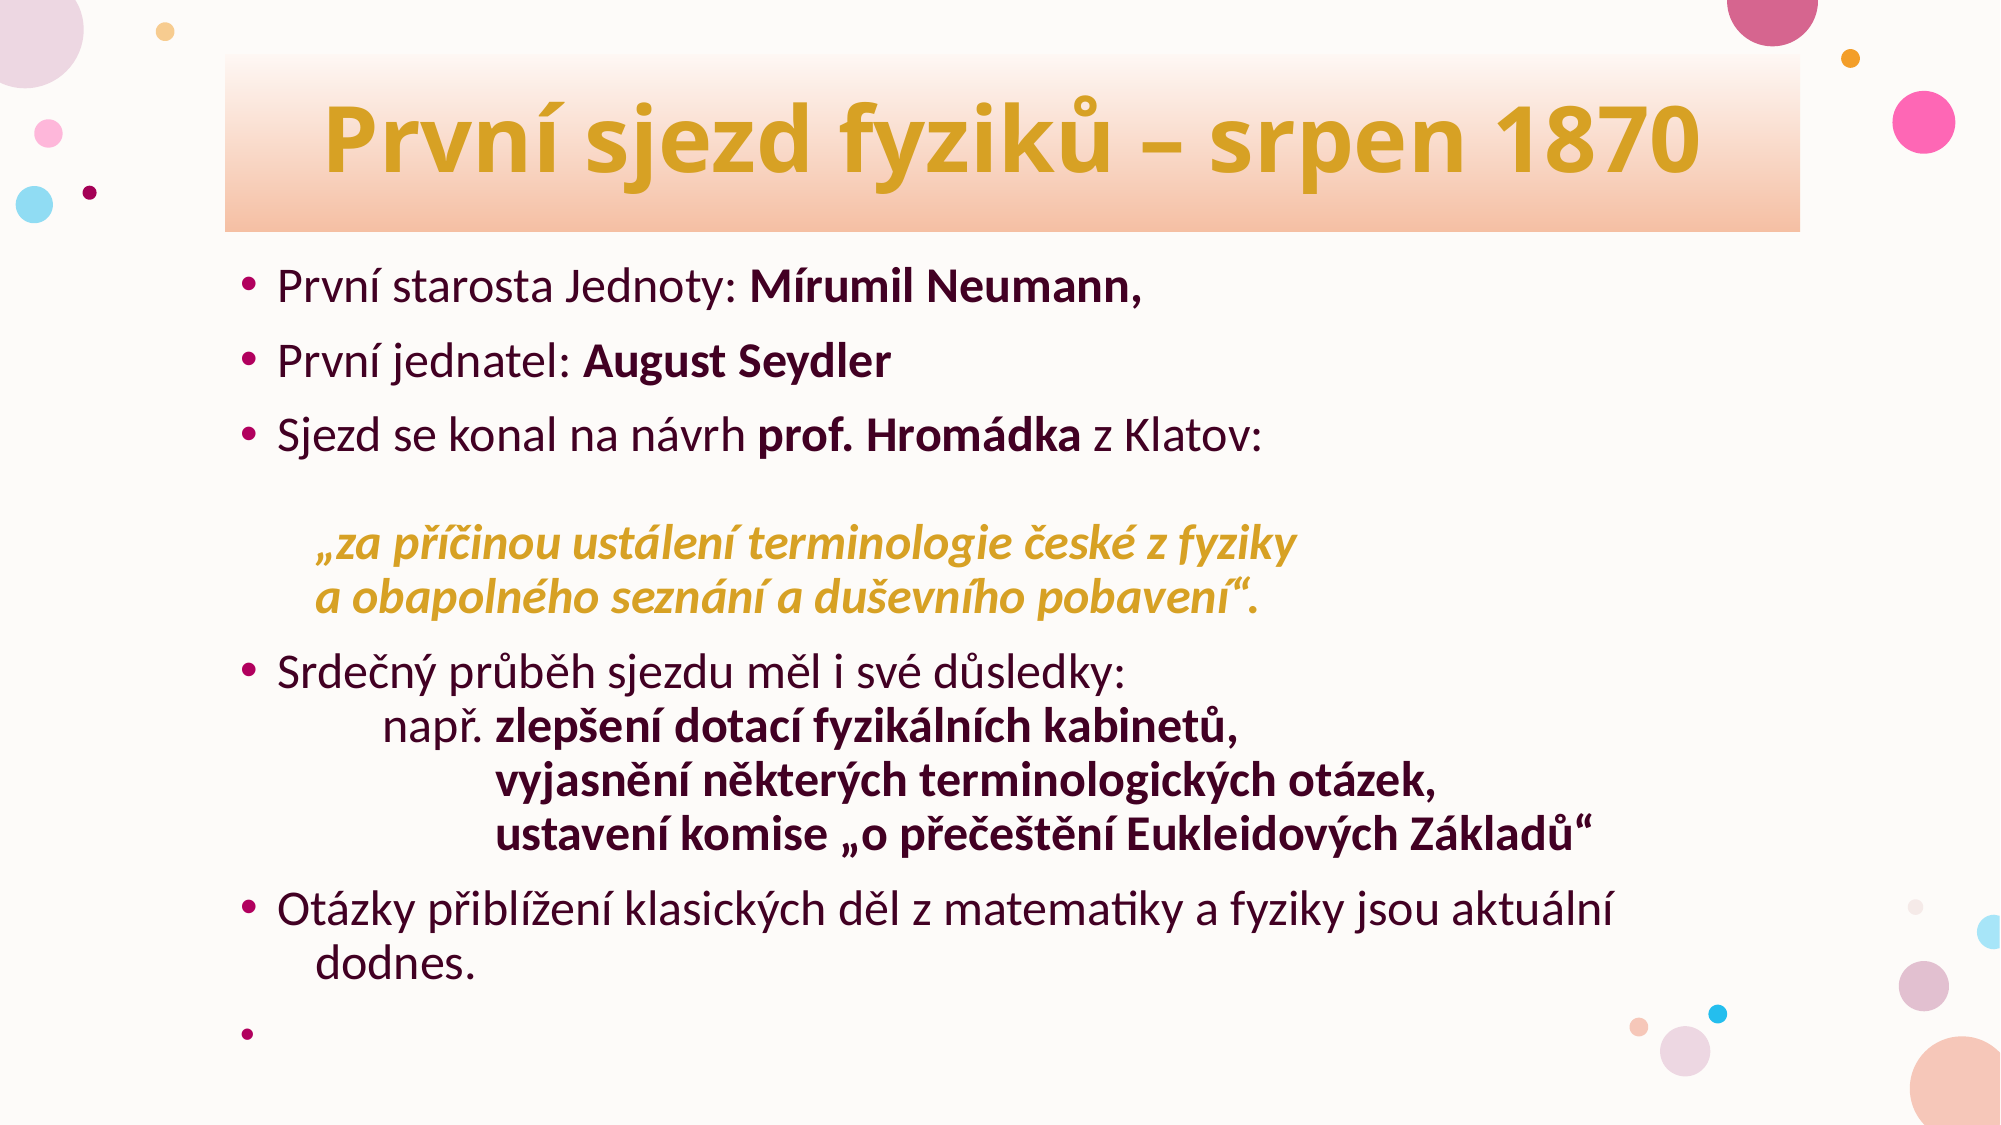

# První sjezd fyziků – srpen 1870
První starosta Jednoty: Mírumil Neumann,
První jednatel: August Seydler
Sjezd se konal na návrh prof. Hromádka z Klatov:
„za příčinou ustálení terminologie české z fyziky
a obapolného seznání a duševního pobavení“.
Srdečný průběh sjezdu měl i své důsledky:
 např. zlepšení dotací fyzikálních kabinetů,
 vyjasnění některých terminologických otázek,
 ustavení komise „o přečeštění Eukleidových Základů“
Otázky přiblížení klasických děl z matematiky a fyziky jsou aktuální dodnes.